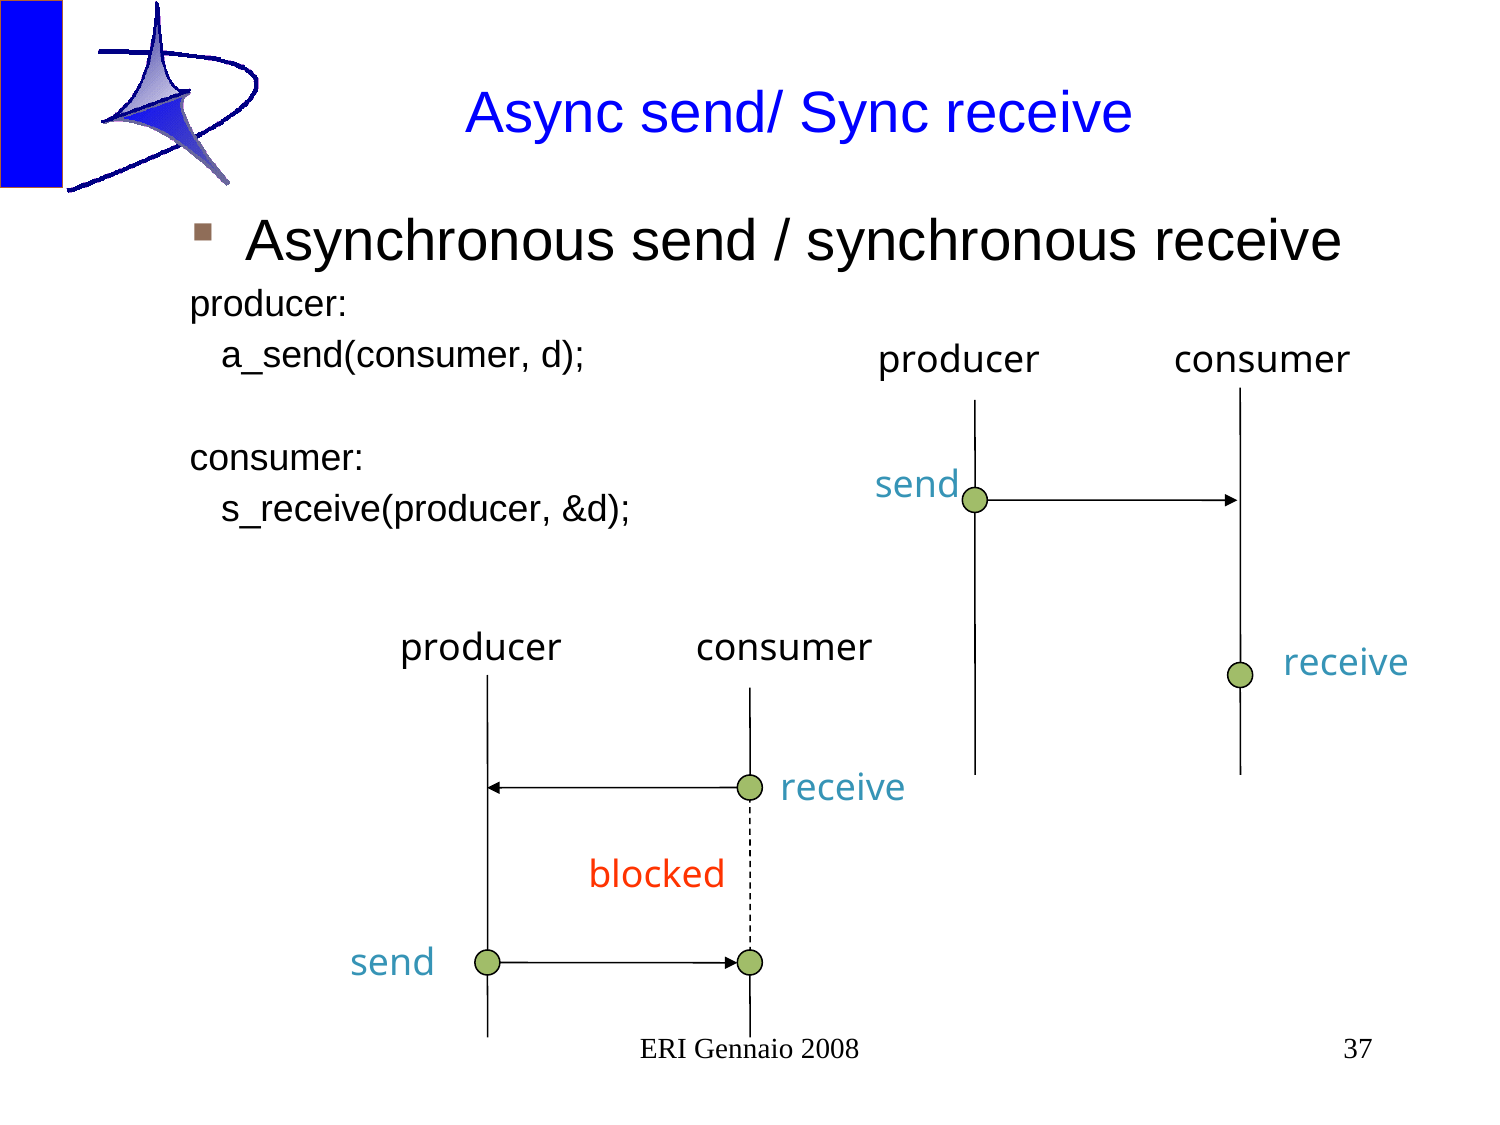

# Async send/ Sync receive
Asynchronous send / synchronous receive
producer:
 a_send(consumer, d);
consumer:
 s_receive(producer, &d);
producer
consumer
send
producer
consumer
receive
receive
blocked
send
ERI Gennaio 2008
37